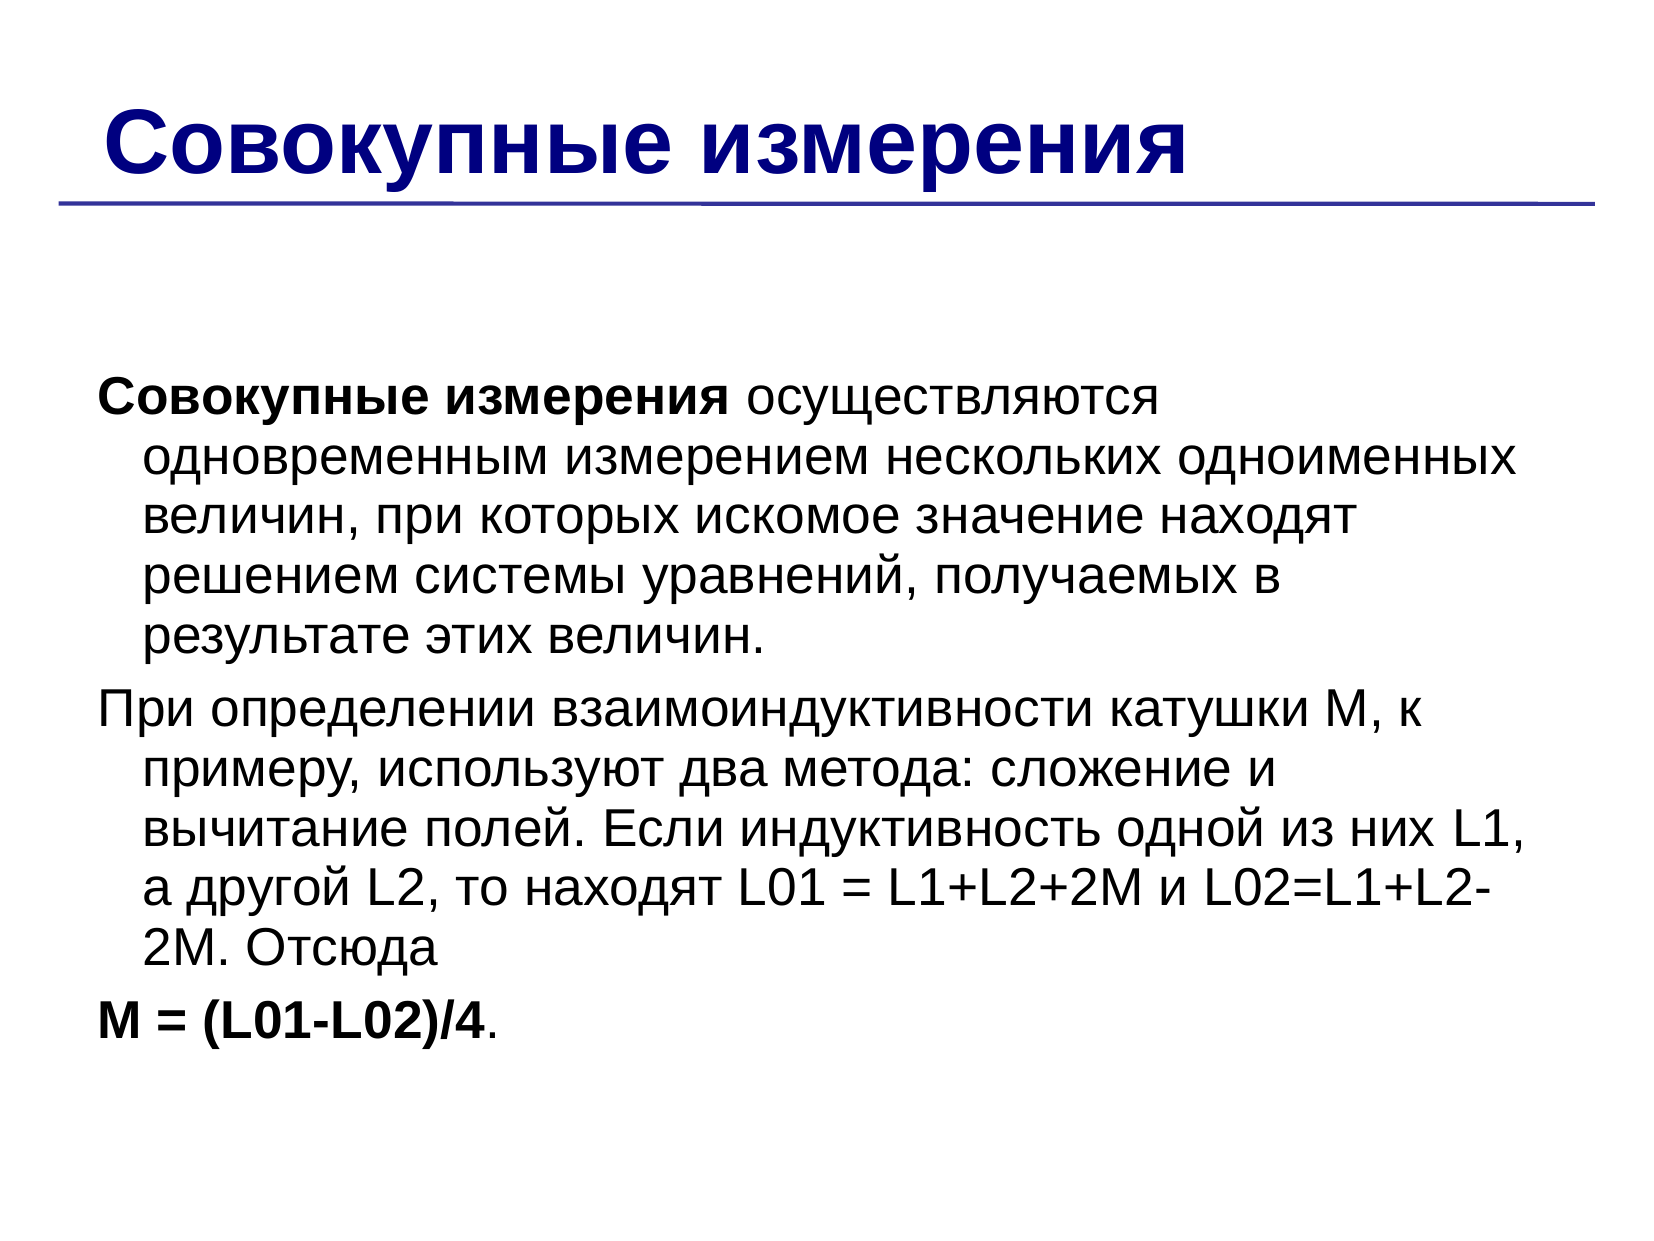

# Совокупные измерения
Совокупные измерения осуществляются одновременным измерением нескольких одноименных величин, при которых искомое значение находят решением системы уравнений, получаемых в результате этих величин.
При определении взаимоиндуктивности катушки М, к примеру, используют два метода: сложение и вычитание полей. Если индуктивность одной из них L1, а другой L2, то находят L01 = L1+L2+2M и L02=L1+L2-2М. Отсюда
М = (L01-L02)/4.